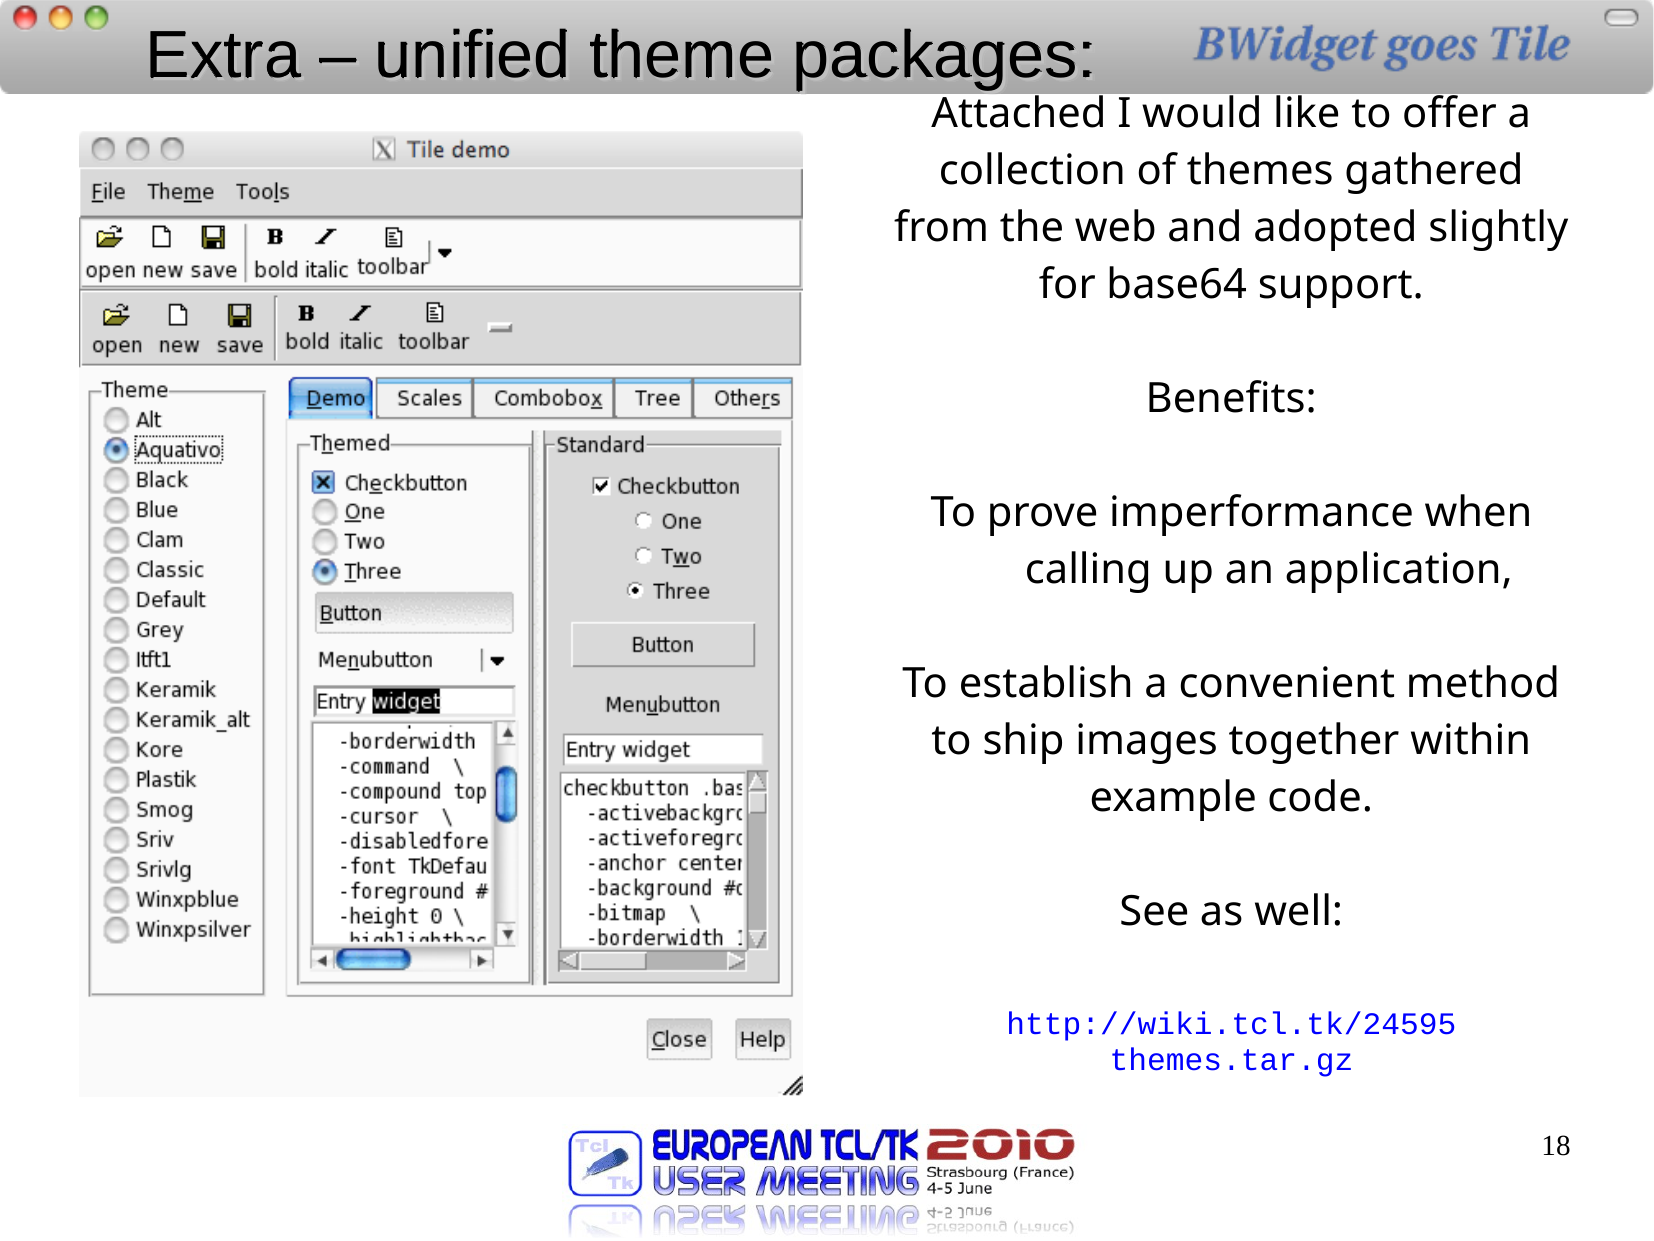

Extra – unified theme packages:
# Attached I would like to offer a collection of themes gathered from the web and adopted slightly for base64 support.
Benefits:
To prove imperformance when calling up an application,
To establish a convenient method to ship images together within example code.
See as well:
http://wiki.tcl.tk/24595
themes.tar.gz
Page:
18